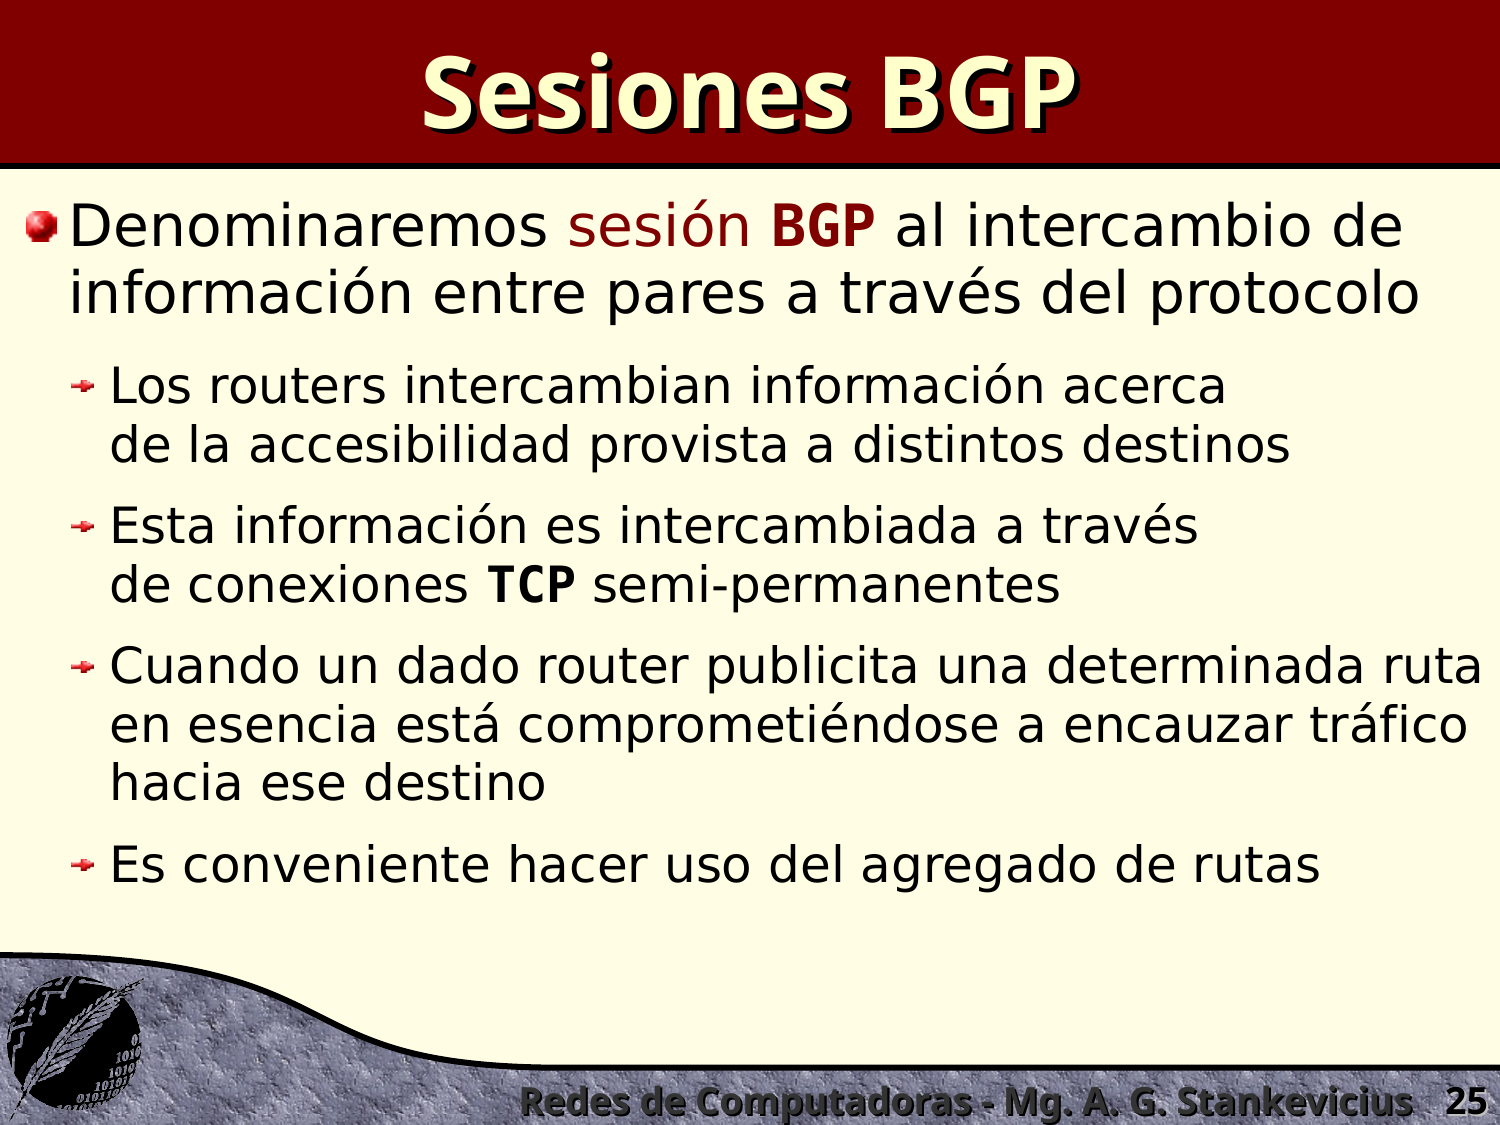

# Sesiones BGP
Denominaremos sesión BGP al intercambio de información entre pares a través del protocolo
Los routers intercambian información acerca
de la accesibilidad provista a distintos destinos
Esta información es intercambiada a través
de conexiones TCP semi-permanentes
Cuando un dado router publicita una determinada ruta en esencia está comprometiéndose a encauzar tráfico hacia ese destino
Es conveniente hacer uso del agregado de rutas
25